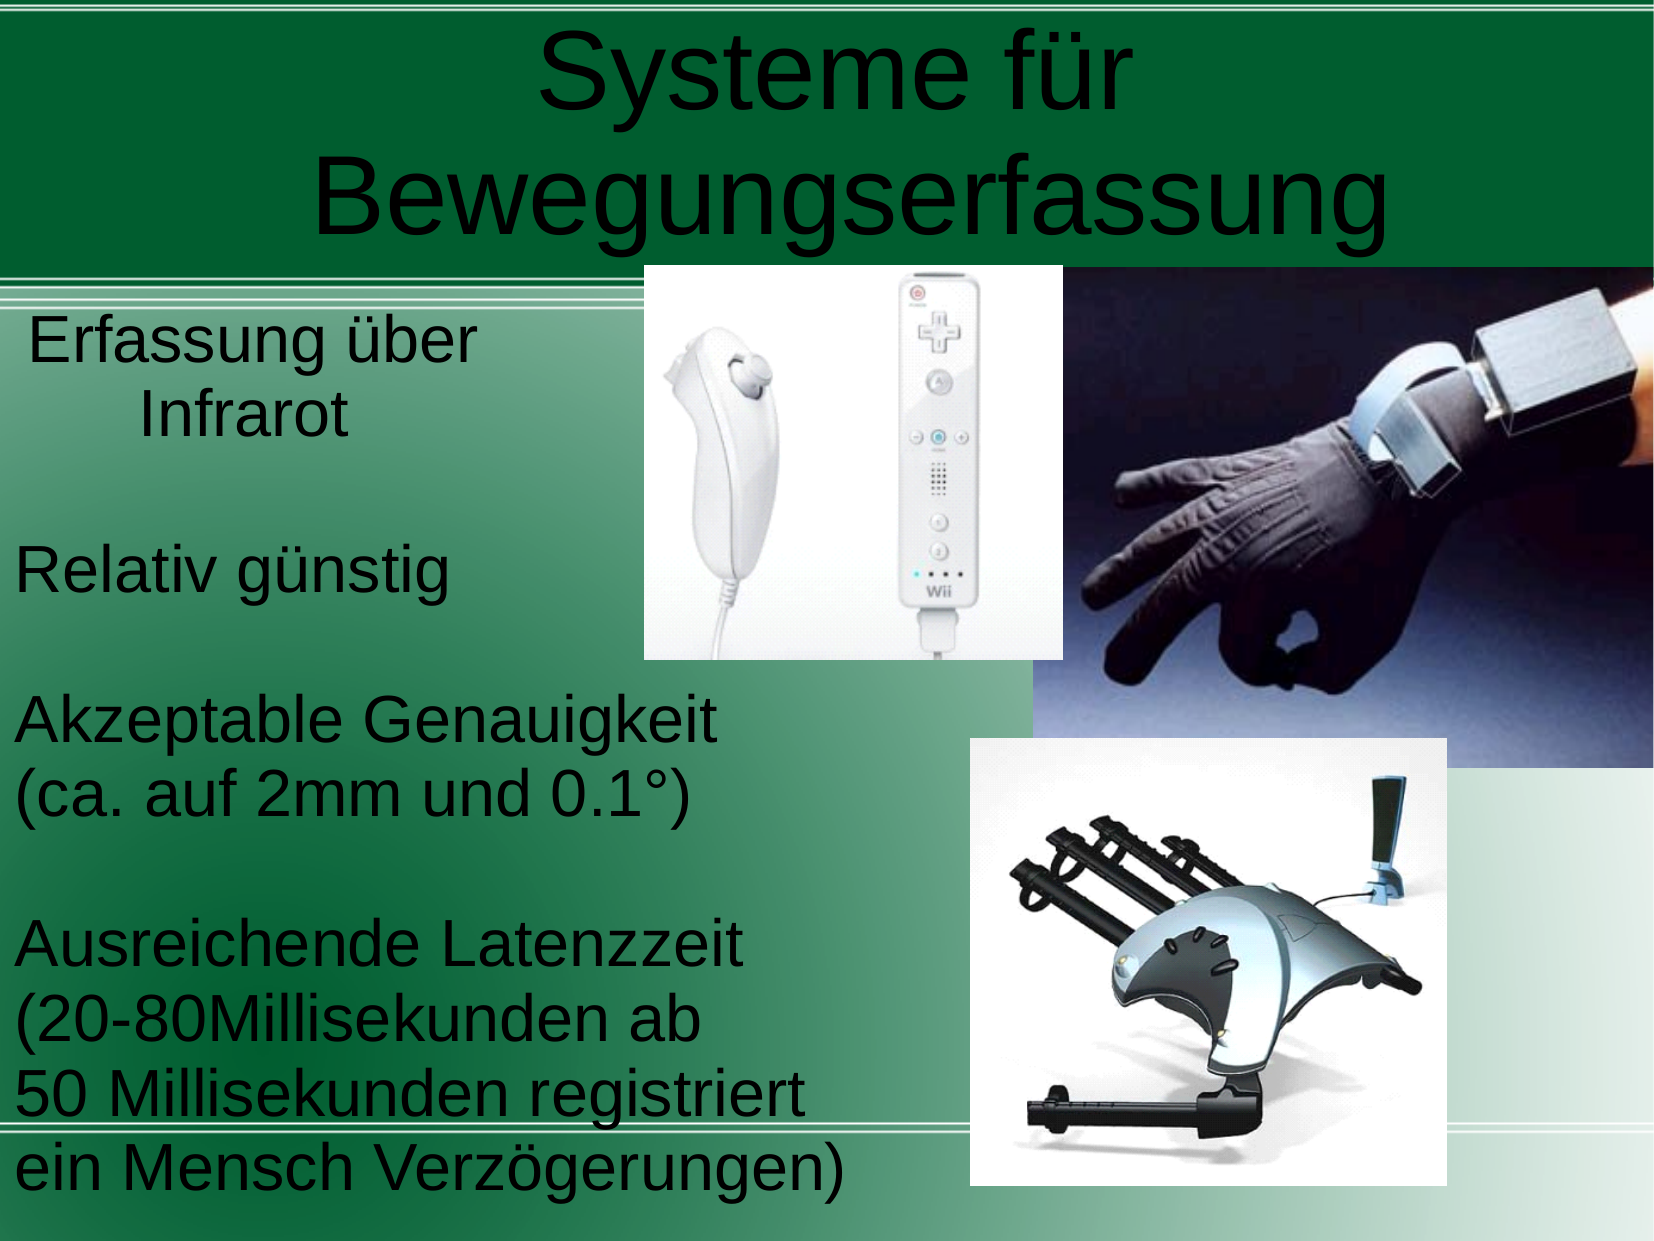

Systeme für
Bewegungserfassung
Erfassung über
Infrarot
Relativ günstig
Akzeptable Genauigkeit
(ca. auf 2mm und 0.1°)
Ausreichende Latenzzeit
(20-80Millisekunden ab
50 Millisekunden registriert
ein Mensch Verzögerungen)